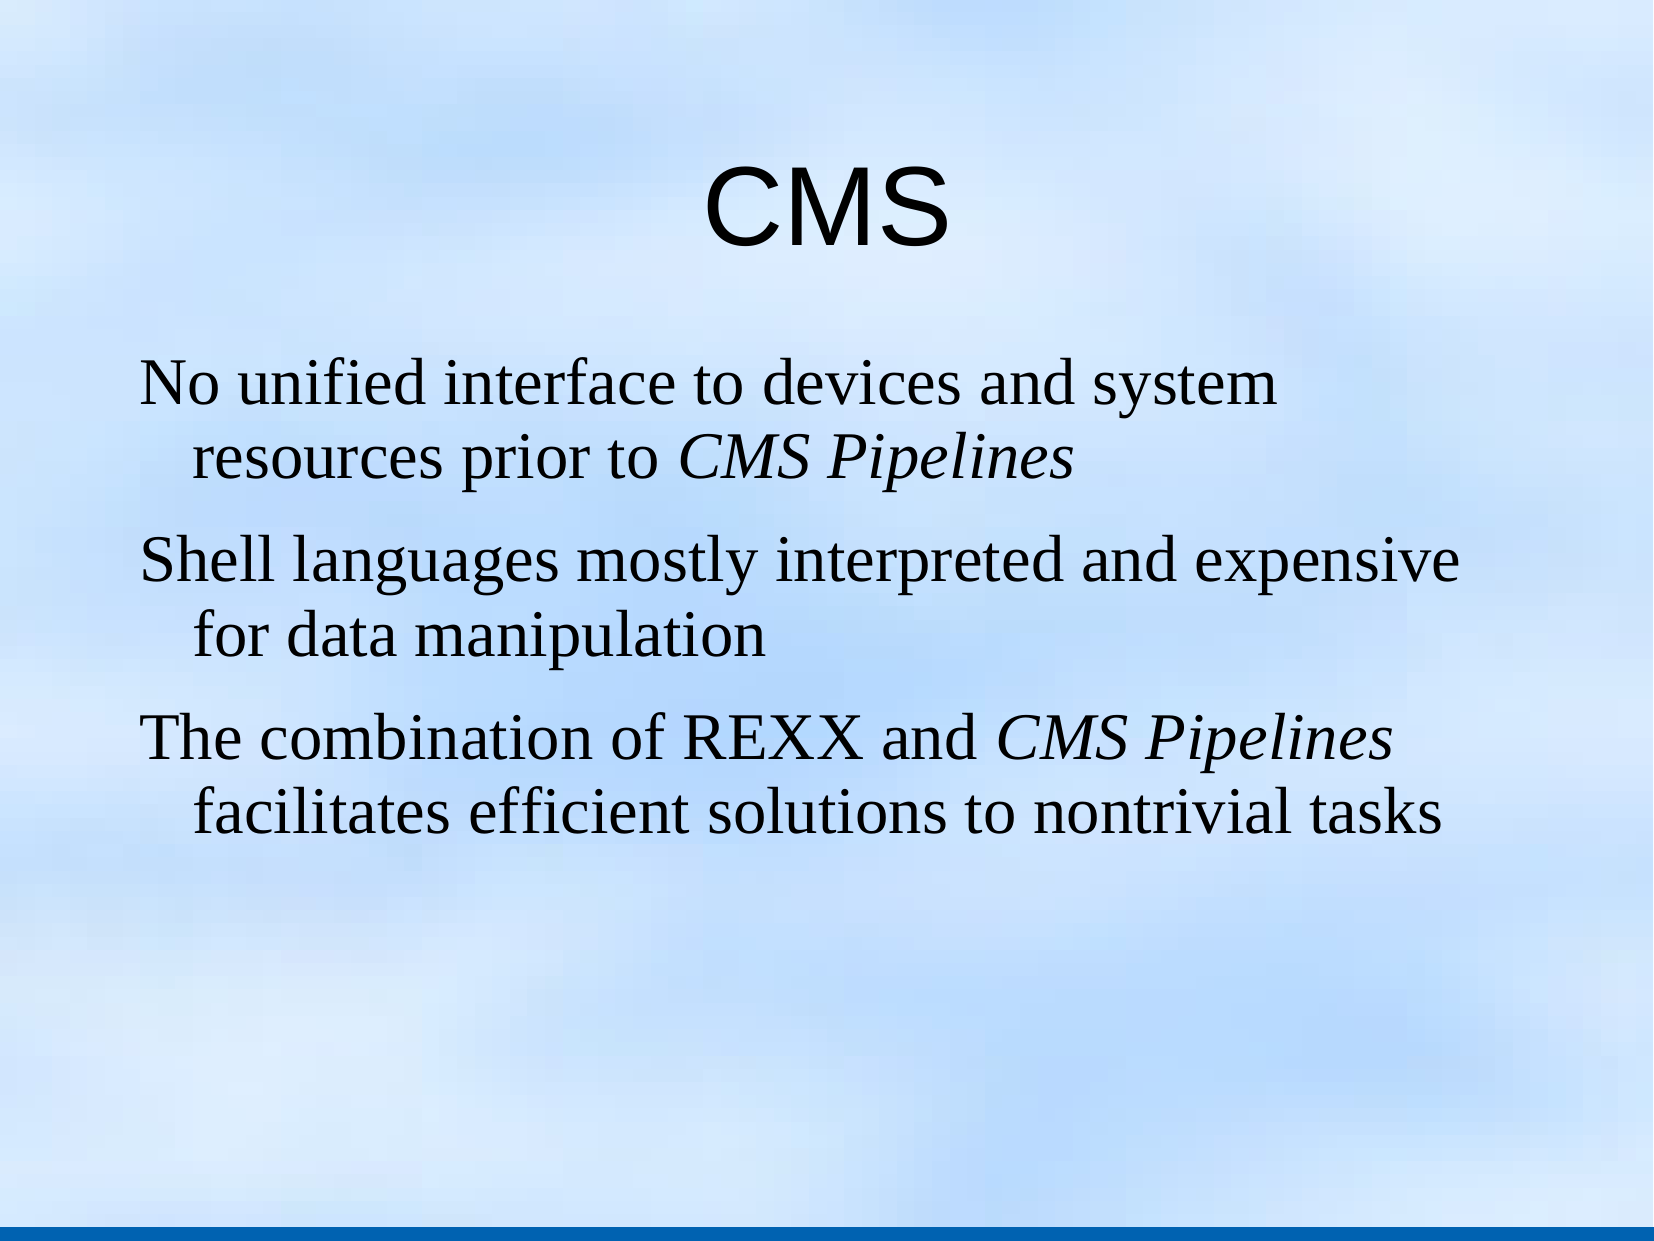

# CMS
No unified interface to devices and system resources prior to CMS Pipelines
Shell languages mostly interpreted and expensive for data manipulation
The combination of REXX and CMS Pipelines facilitates efficient solutions to nontrivial tasks